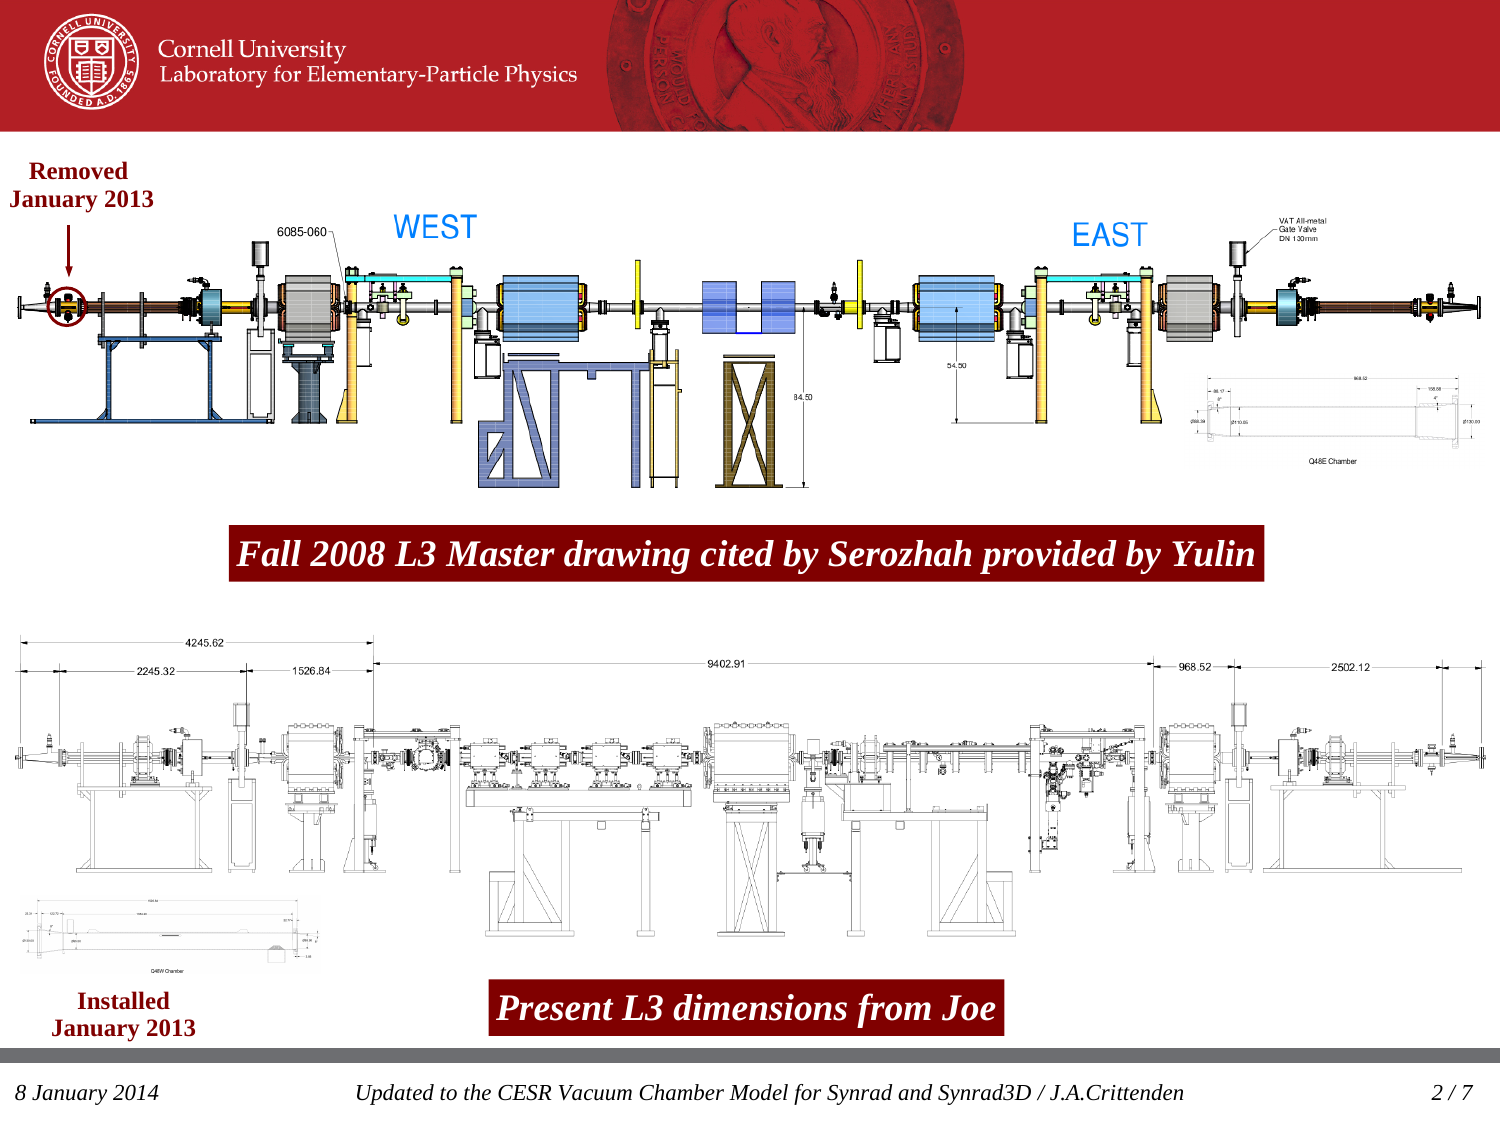

Removed
January 2013
Fall 2008 L3 Master drawing cited by Serozhah provided by Yulin
Present L3 dimensions from Joe
Installed
January 2013